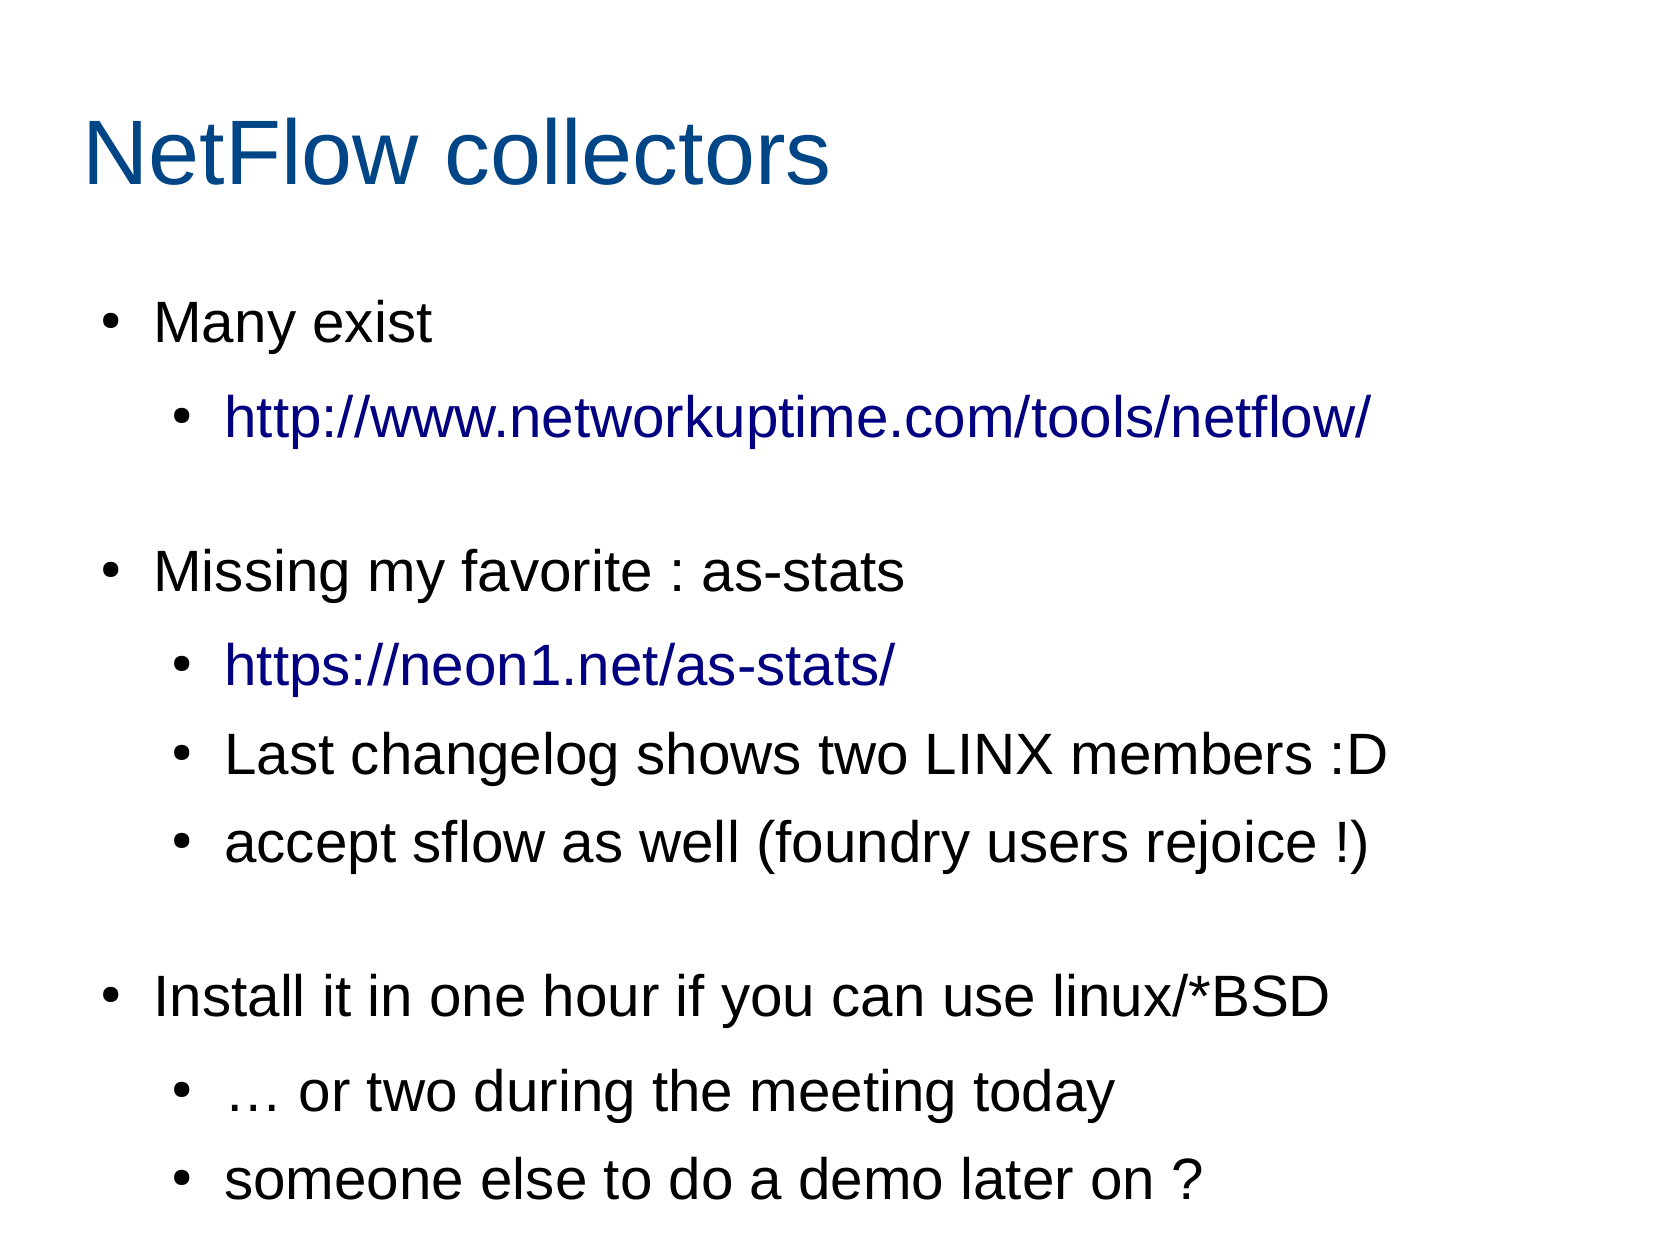

# NetFlow collectors
Many exist
http://www.networkuptime.com/tools/netflow/
Missing my favorite : as-stats
https://neon1.net/as-stats/
Last changelog shows two LINX members :D
accept sflow as well (foundry users rejoice !)
Install it in one hour if you can use linux/*BSD
… or two during the meeting today
someone else to do a demo later on ?